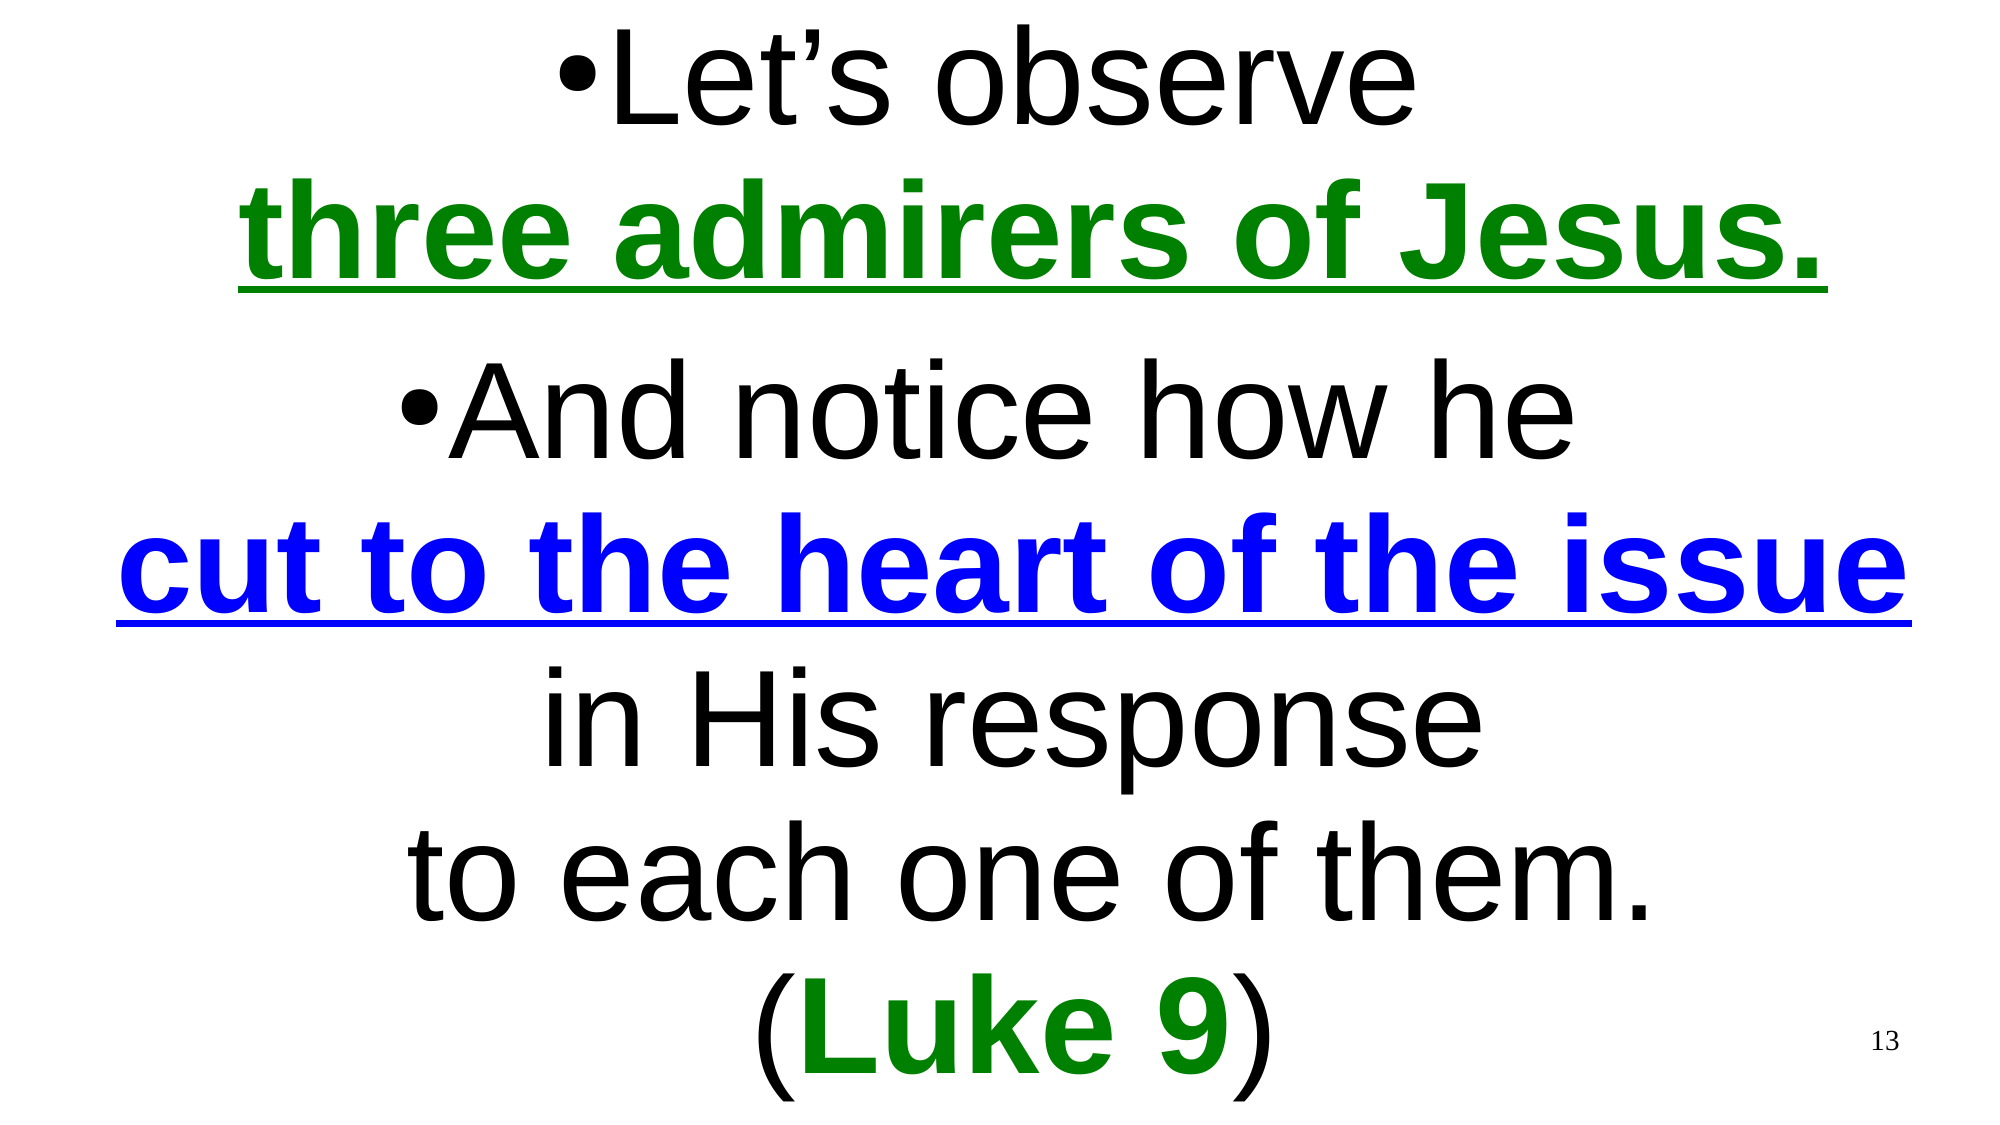

# Let’s observe three admirers of Jesus.
And notice how he
cut to the heart of the issue
in His response
to each one of them.
(Luke 9)
13